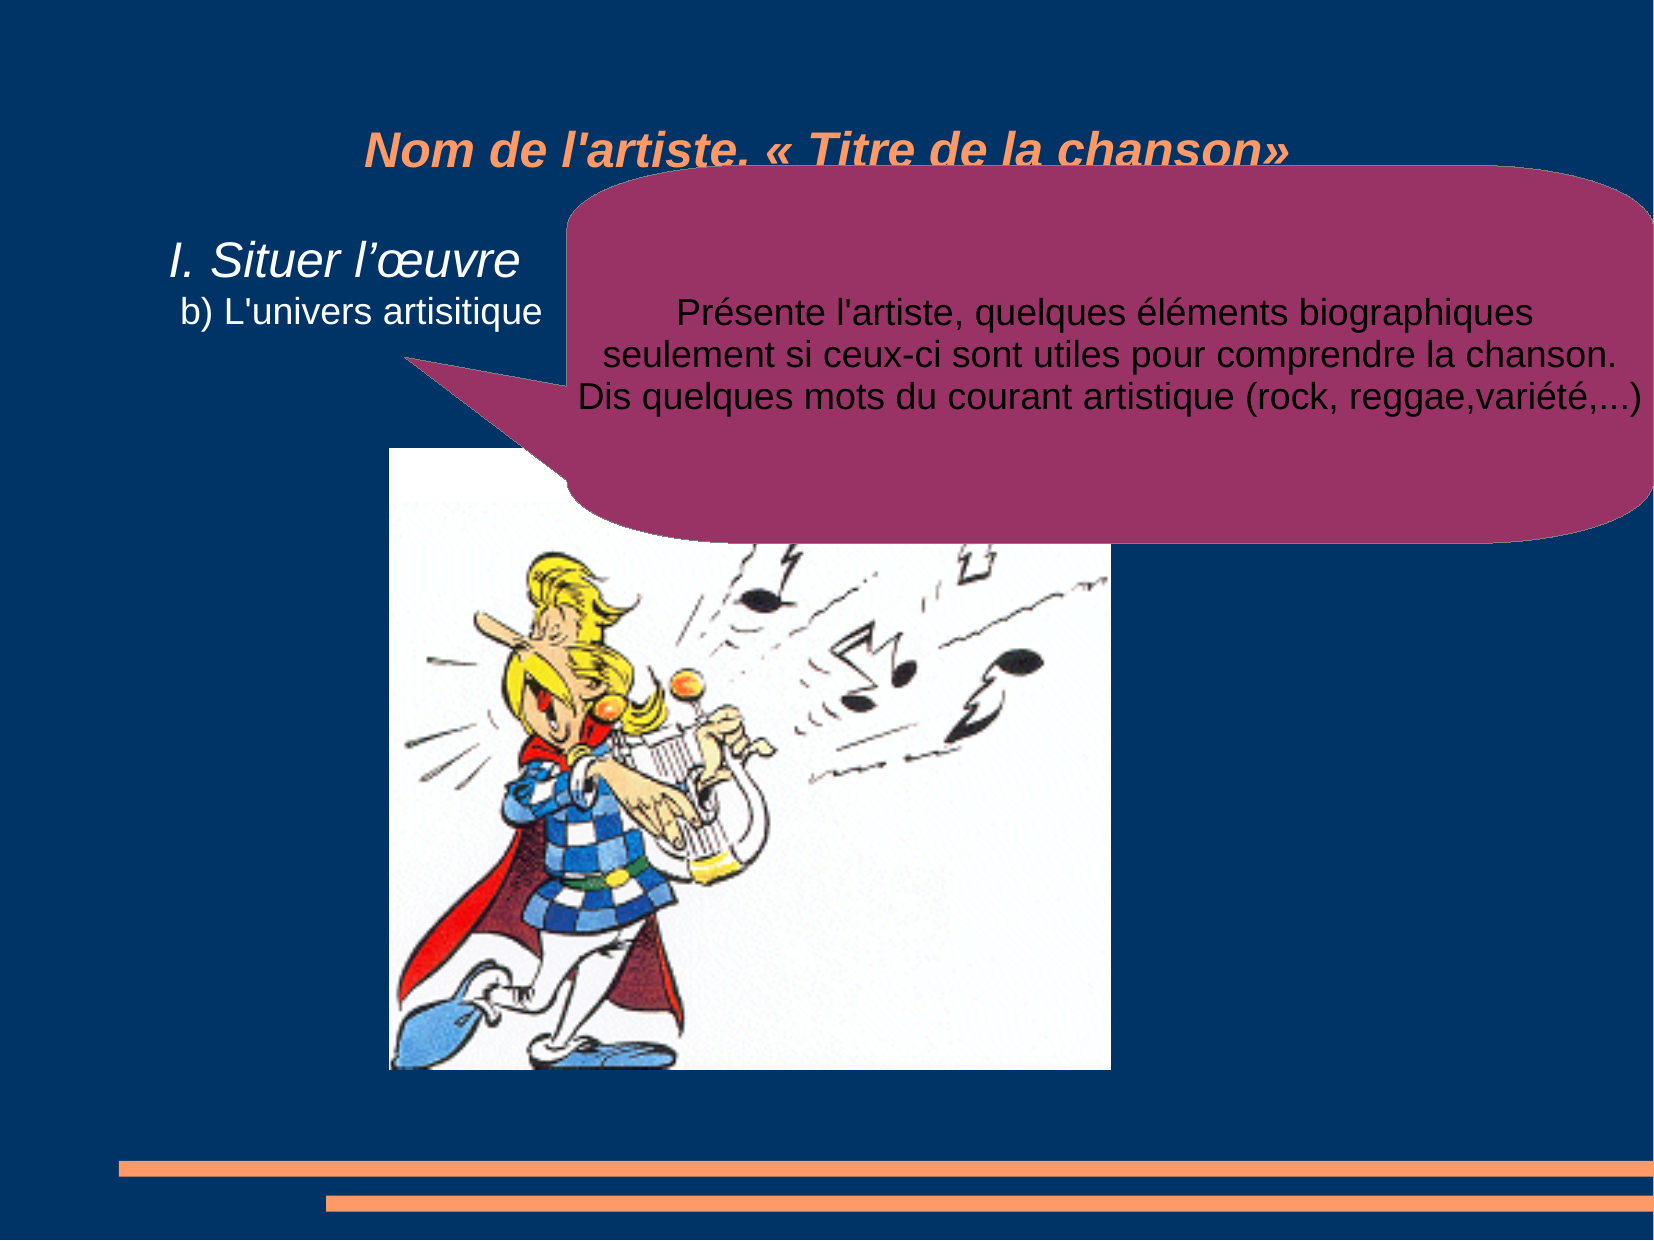

# Nom de l'artiste, « Titre de la chanson»
Présente l'artiste, quelques éléments biographiques
seulement si ceux-ci sont utiles pour comprendre la chanson.
Dis quelques mots du courant artistique (rock, reggae,variété,...)
I. Situer l’œuvre
b) L'univers artisitique